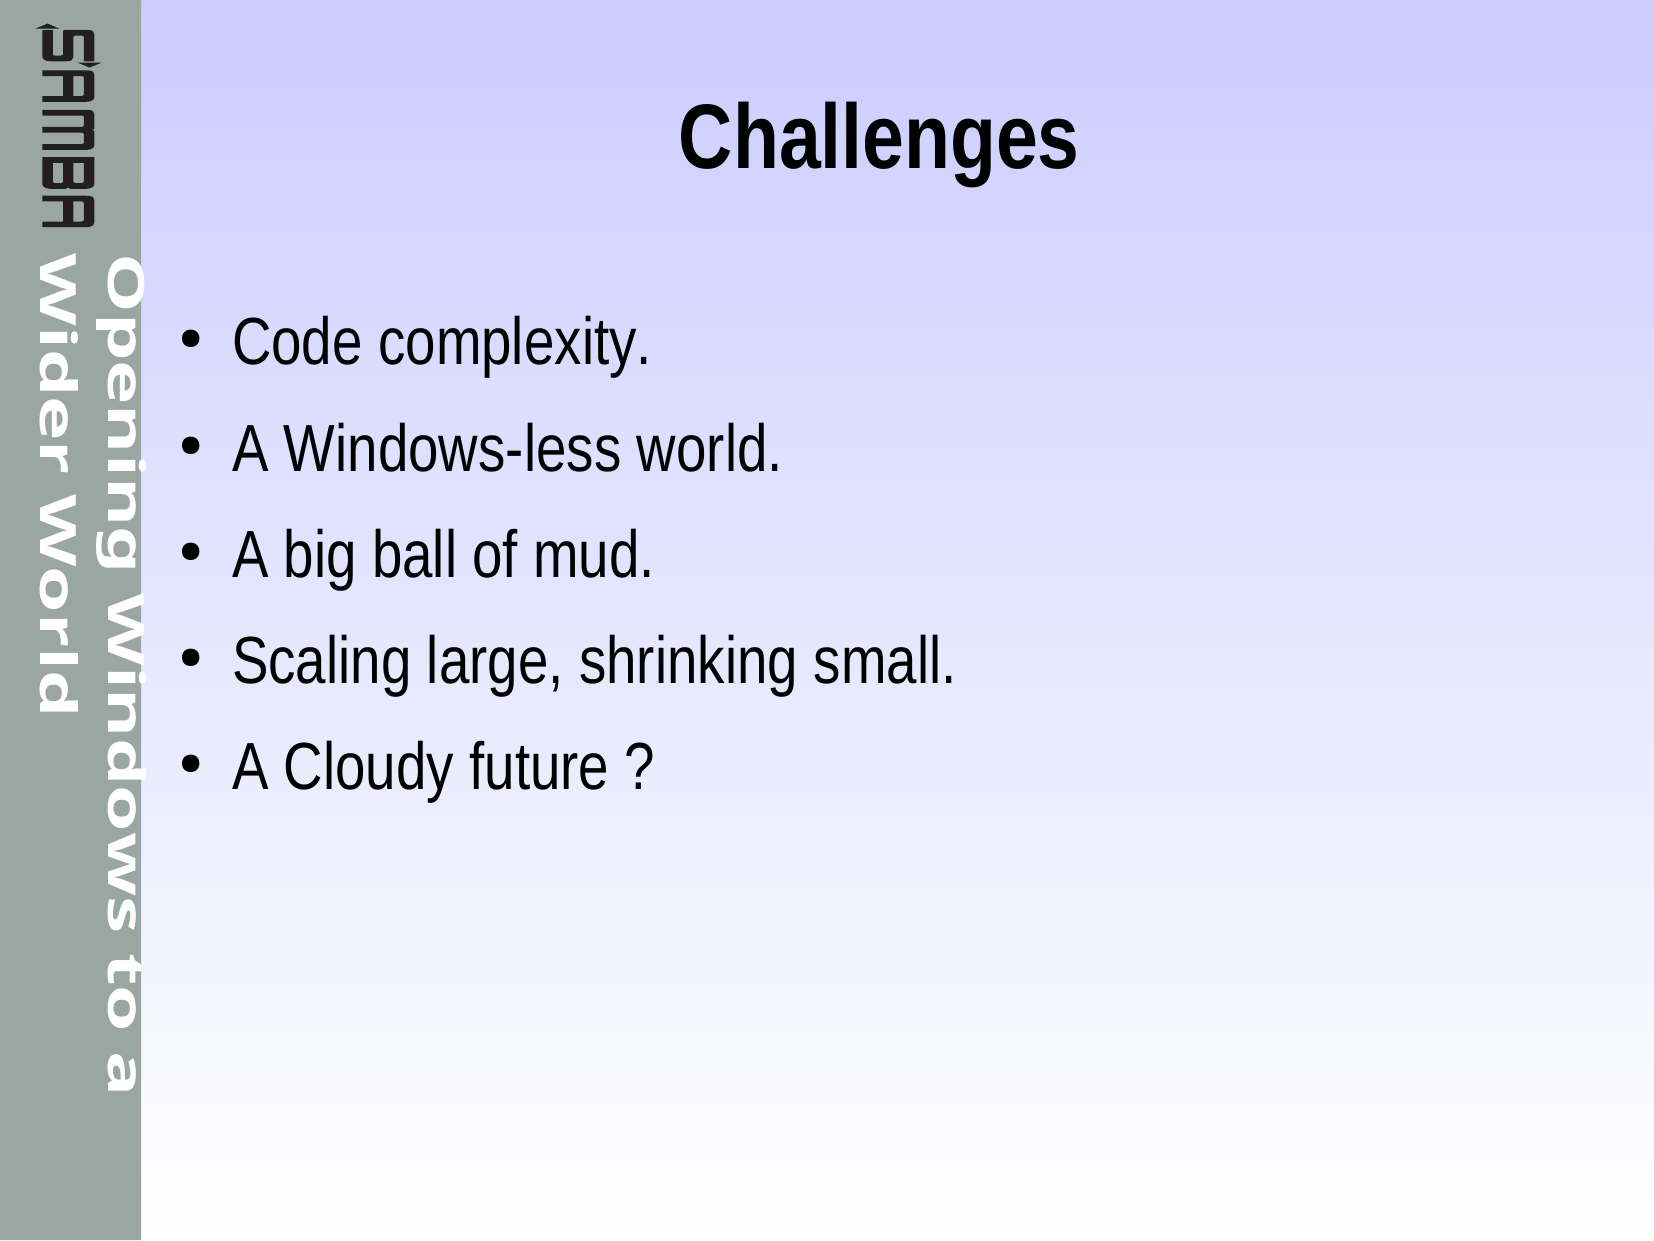

# Challenges
Code complexity.
A Windows-less world.
A big ball of mud.
Scaling large, shrinking small.
A Cloudy future ?